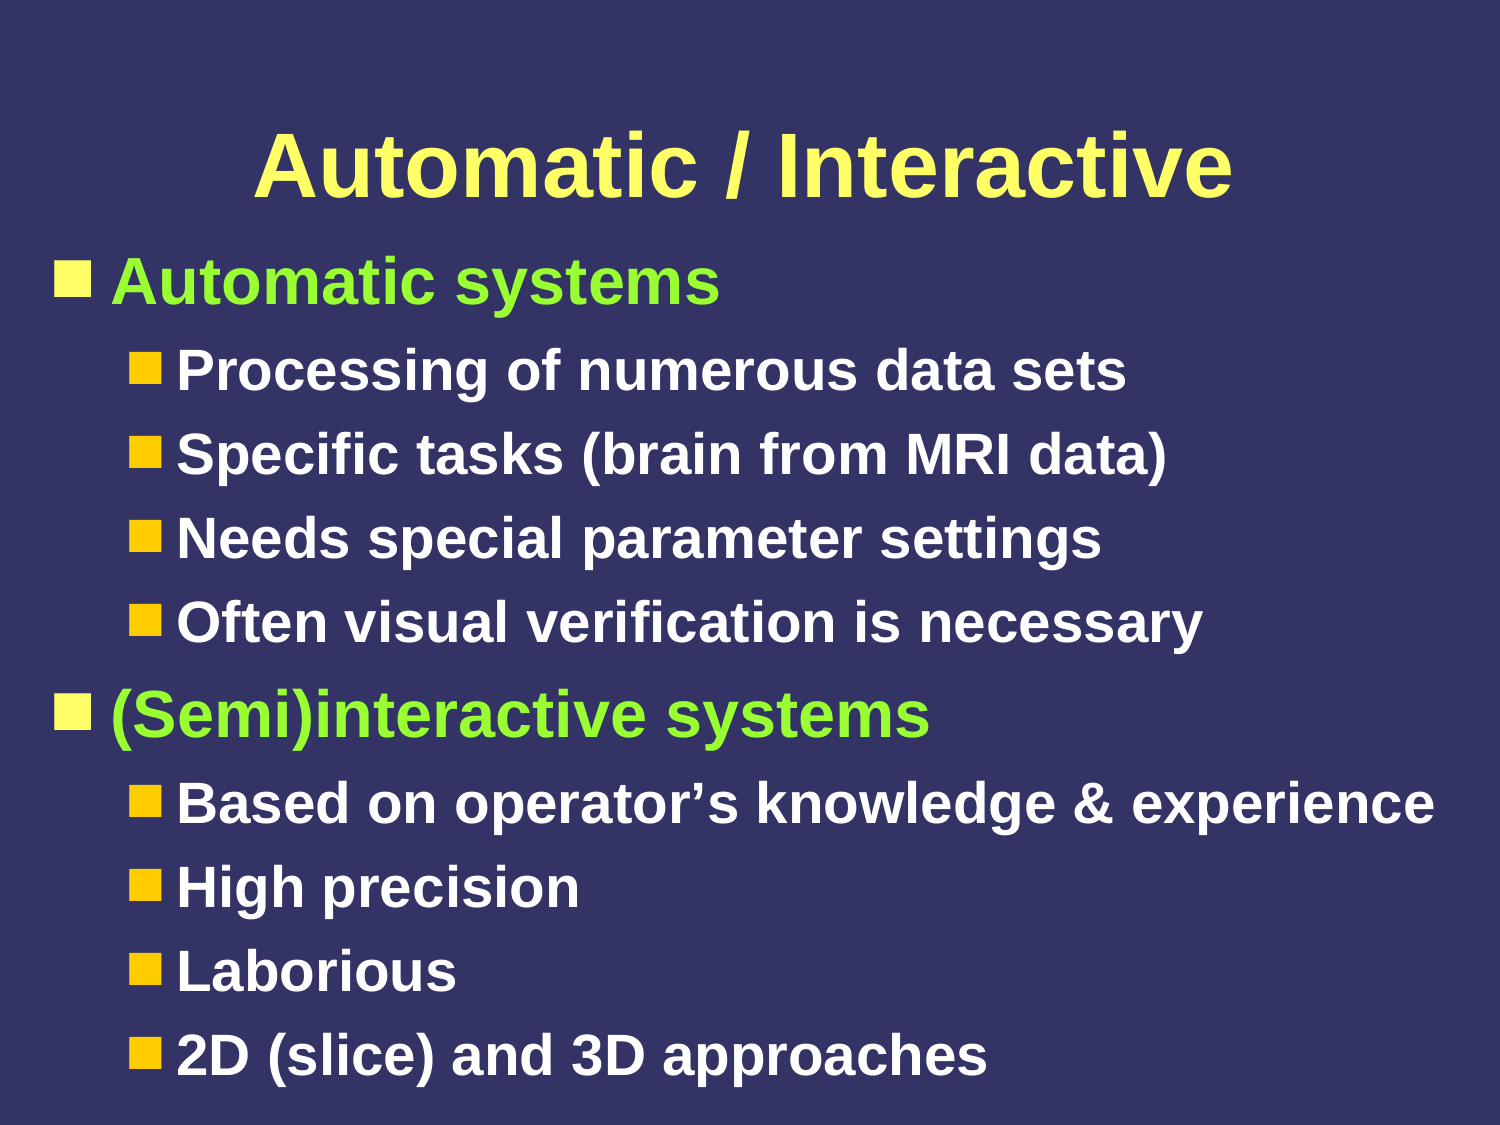

# Automatic / Interactive
Automatic systems
Processing of numerous data sets
Specific tasks (brain from MRI data)
Needs special parameter settings
Often visual verification is necessary
(Semi)interactive systems
Based on operator’s knowledge & experience
High precision
Laborious
2D (slice) and 3D approaches